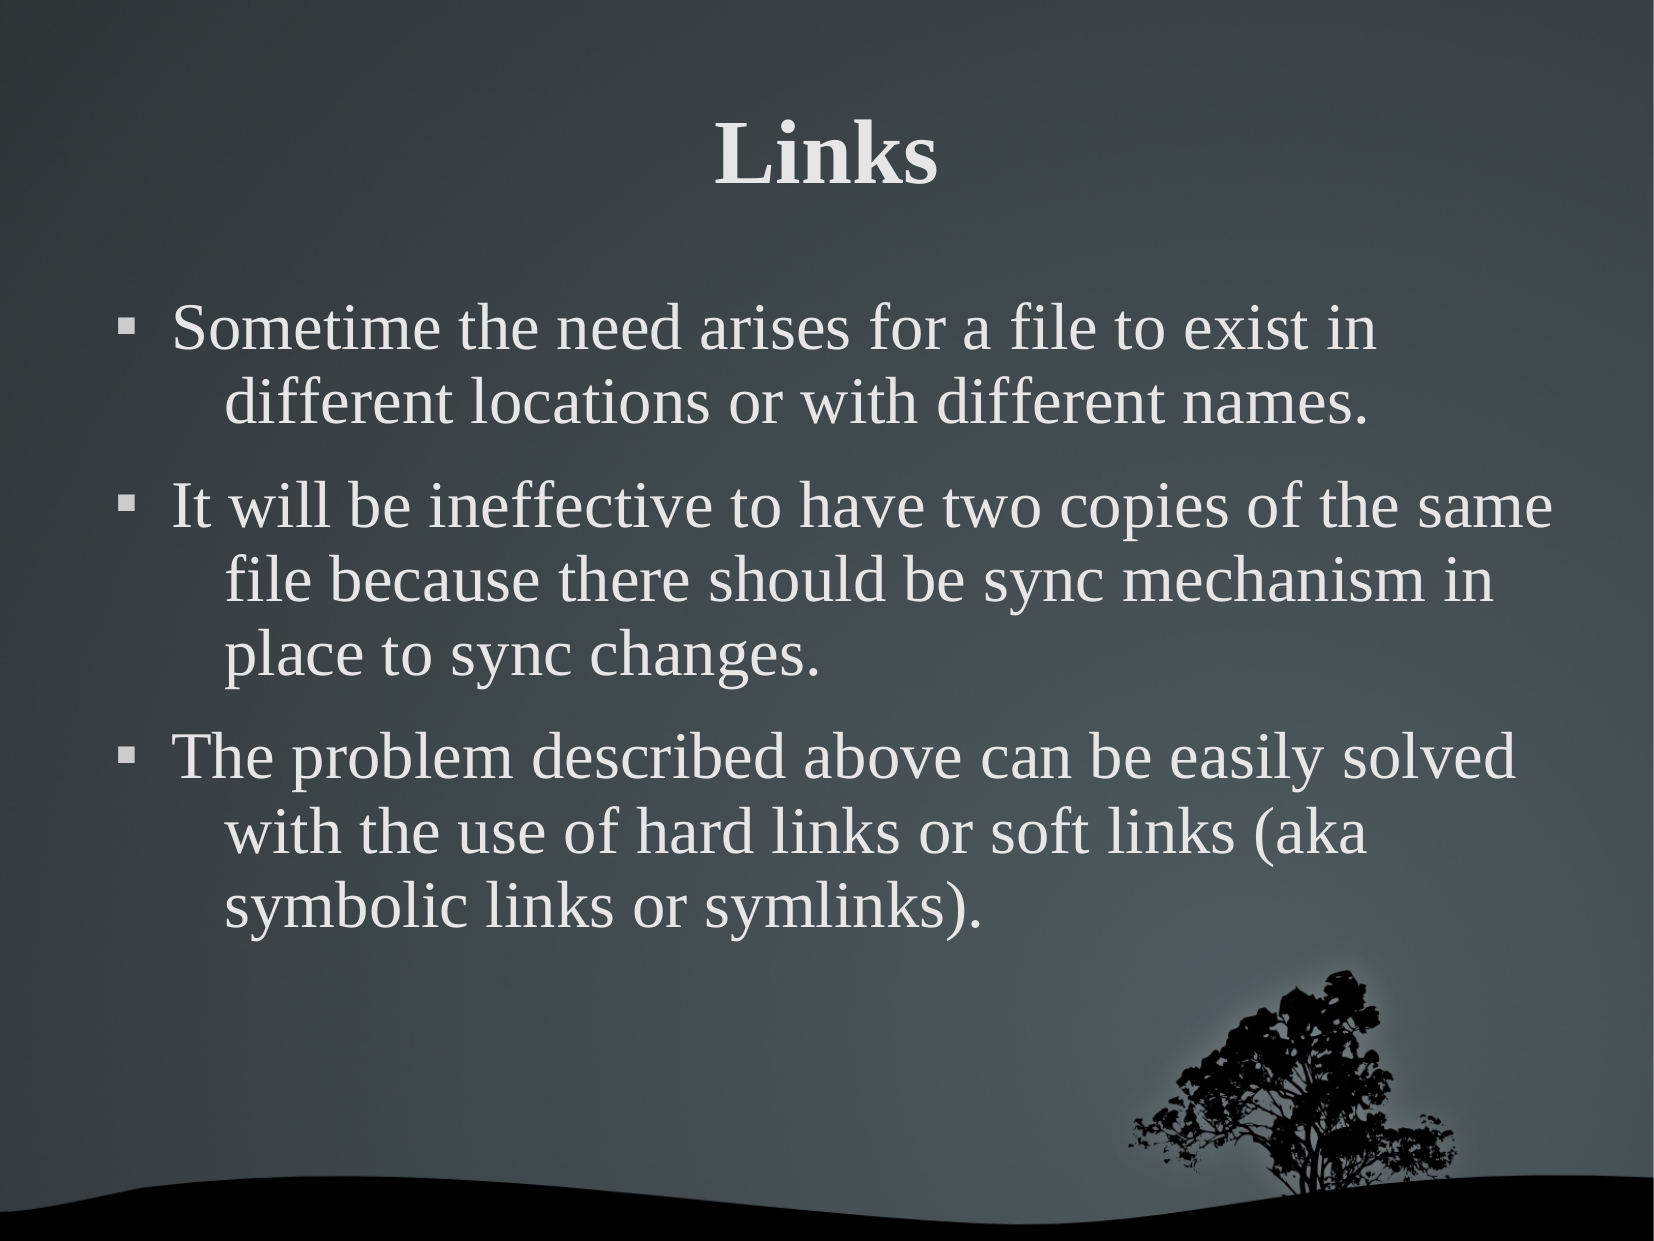

# Links
Sometime the need arises for a file to exist in different locations or with different names.
It will be ineffective to have two copies of the same file because there should be sync mechanism in place to sync changes.
The problem described above can be easily solved with the use of hard links or soft links (aka symbolic links or symlinks).